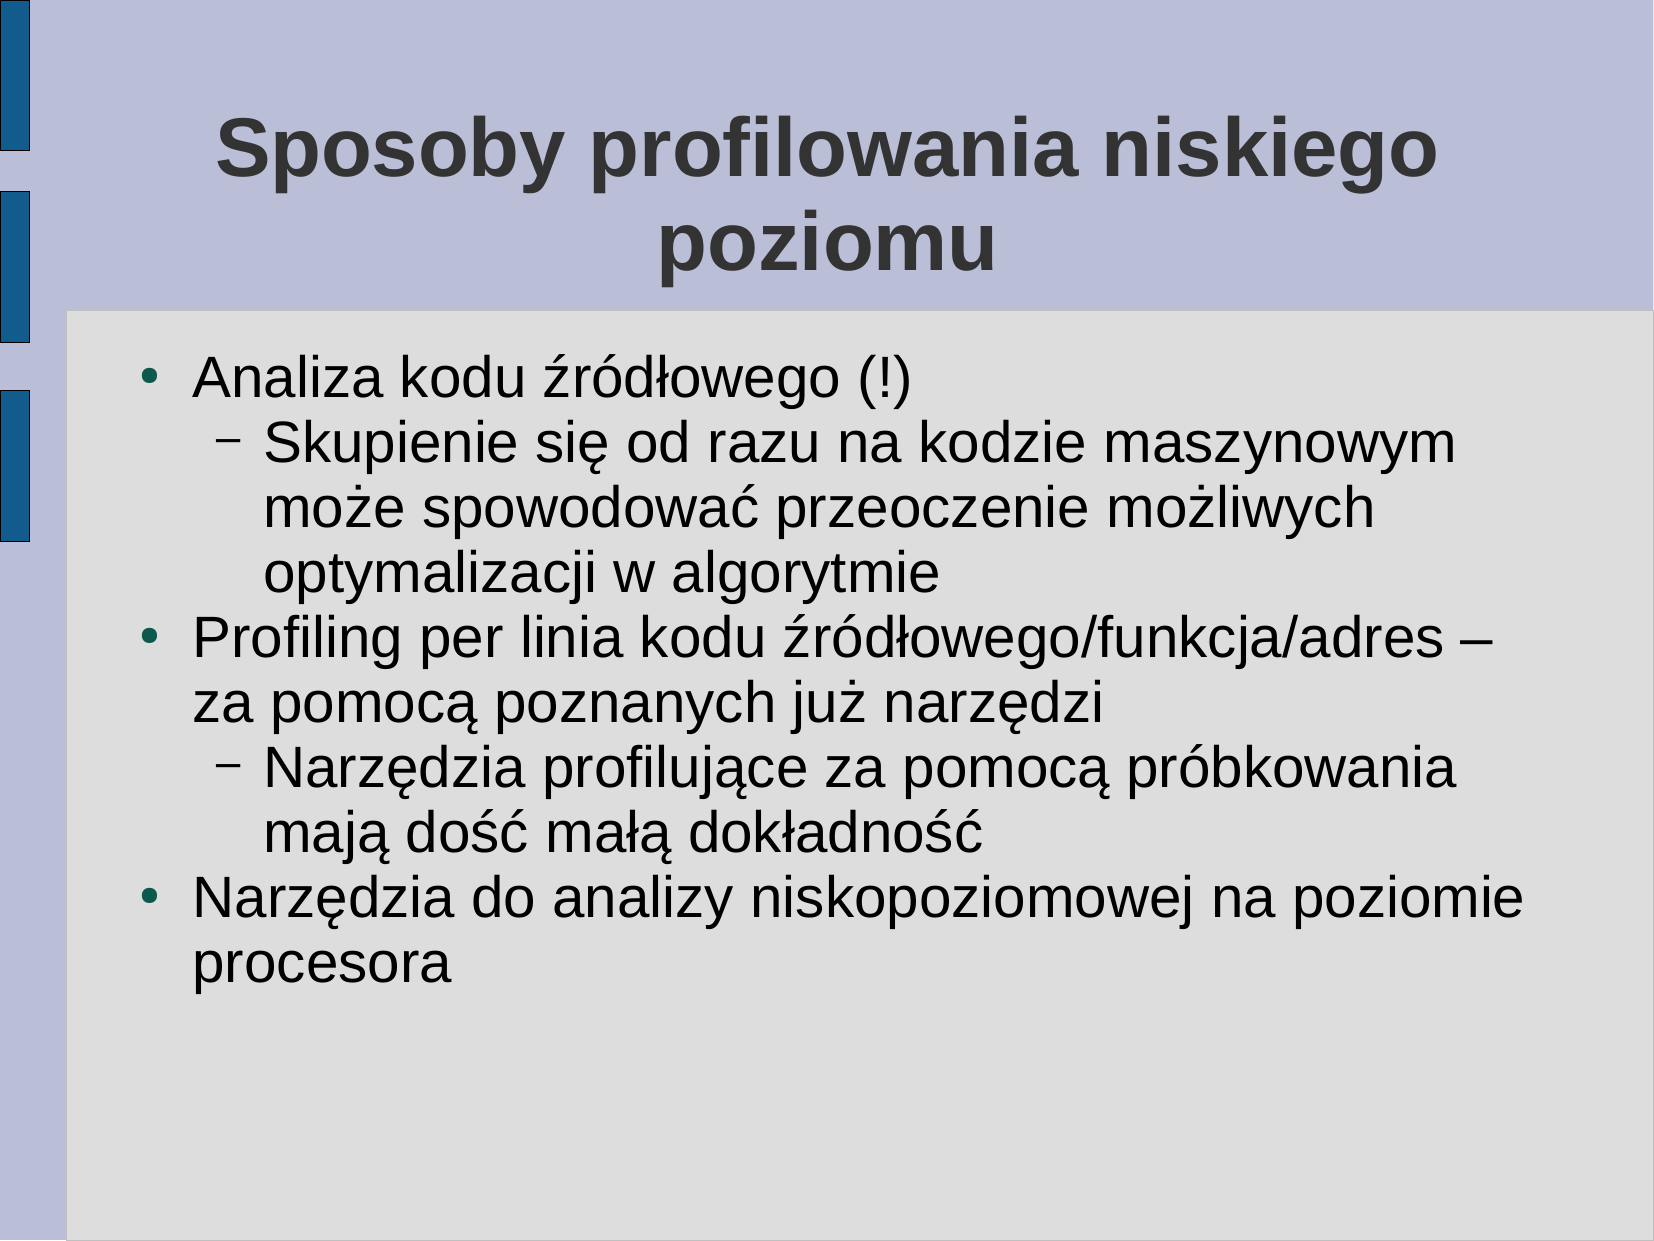

# Sposoby profilowania niskiego poziomu
Analiza kodu źródłowego (!)
Skupienie się od razu na kodzie maszynowym może spowodować przeoczenie możliwych optymalizacji w algorytmie
Profiling per linia kodu źródłowego/funkcja/adres – za pomocą poznanych już narzędzi
Narzędzia profilujące za pomocą próbkowania mają dość małą dokładność
Narzędzia do analizy niskopoziomowej na poziomie procesora